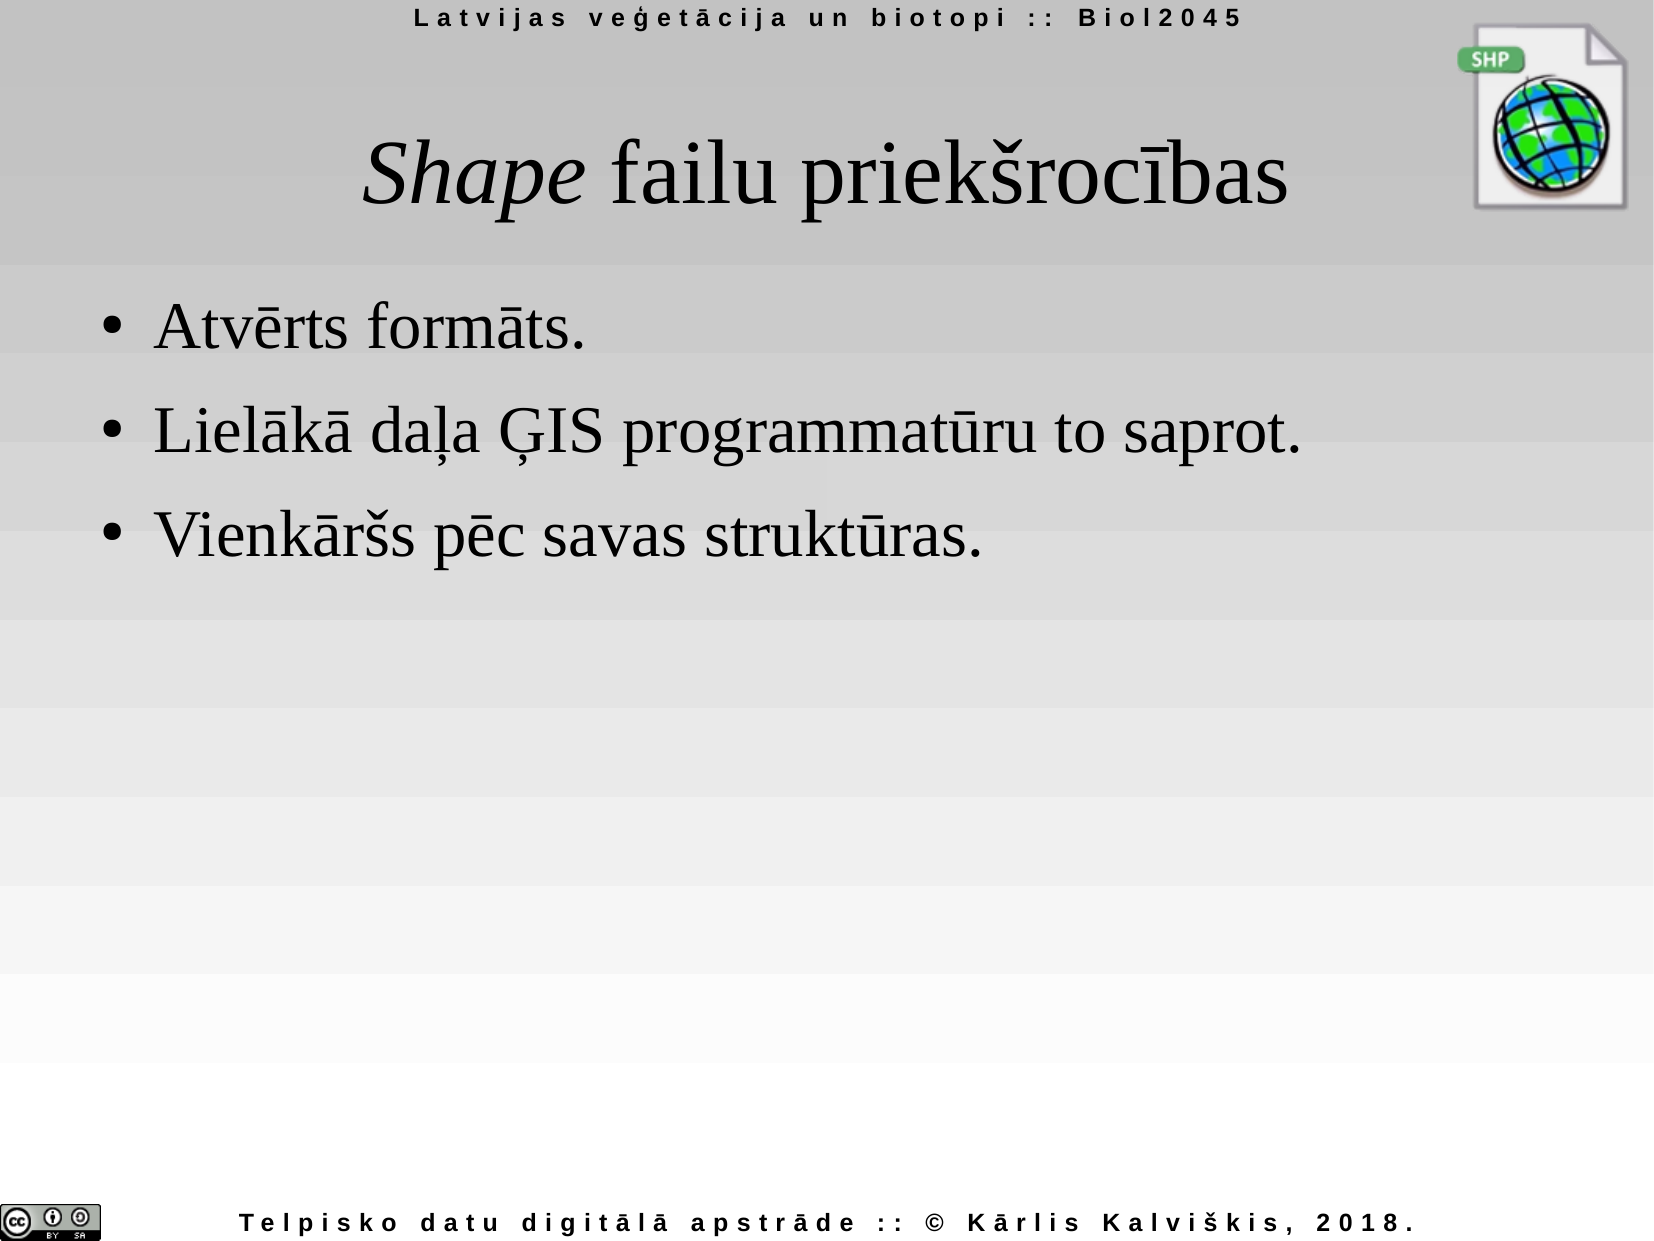

# Shape failu priekšrocības
Atvērts formāts.
Lielākā daļa ĢIS programmatūru to saprot.
Vienkāršs pēc savas struktūras.